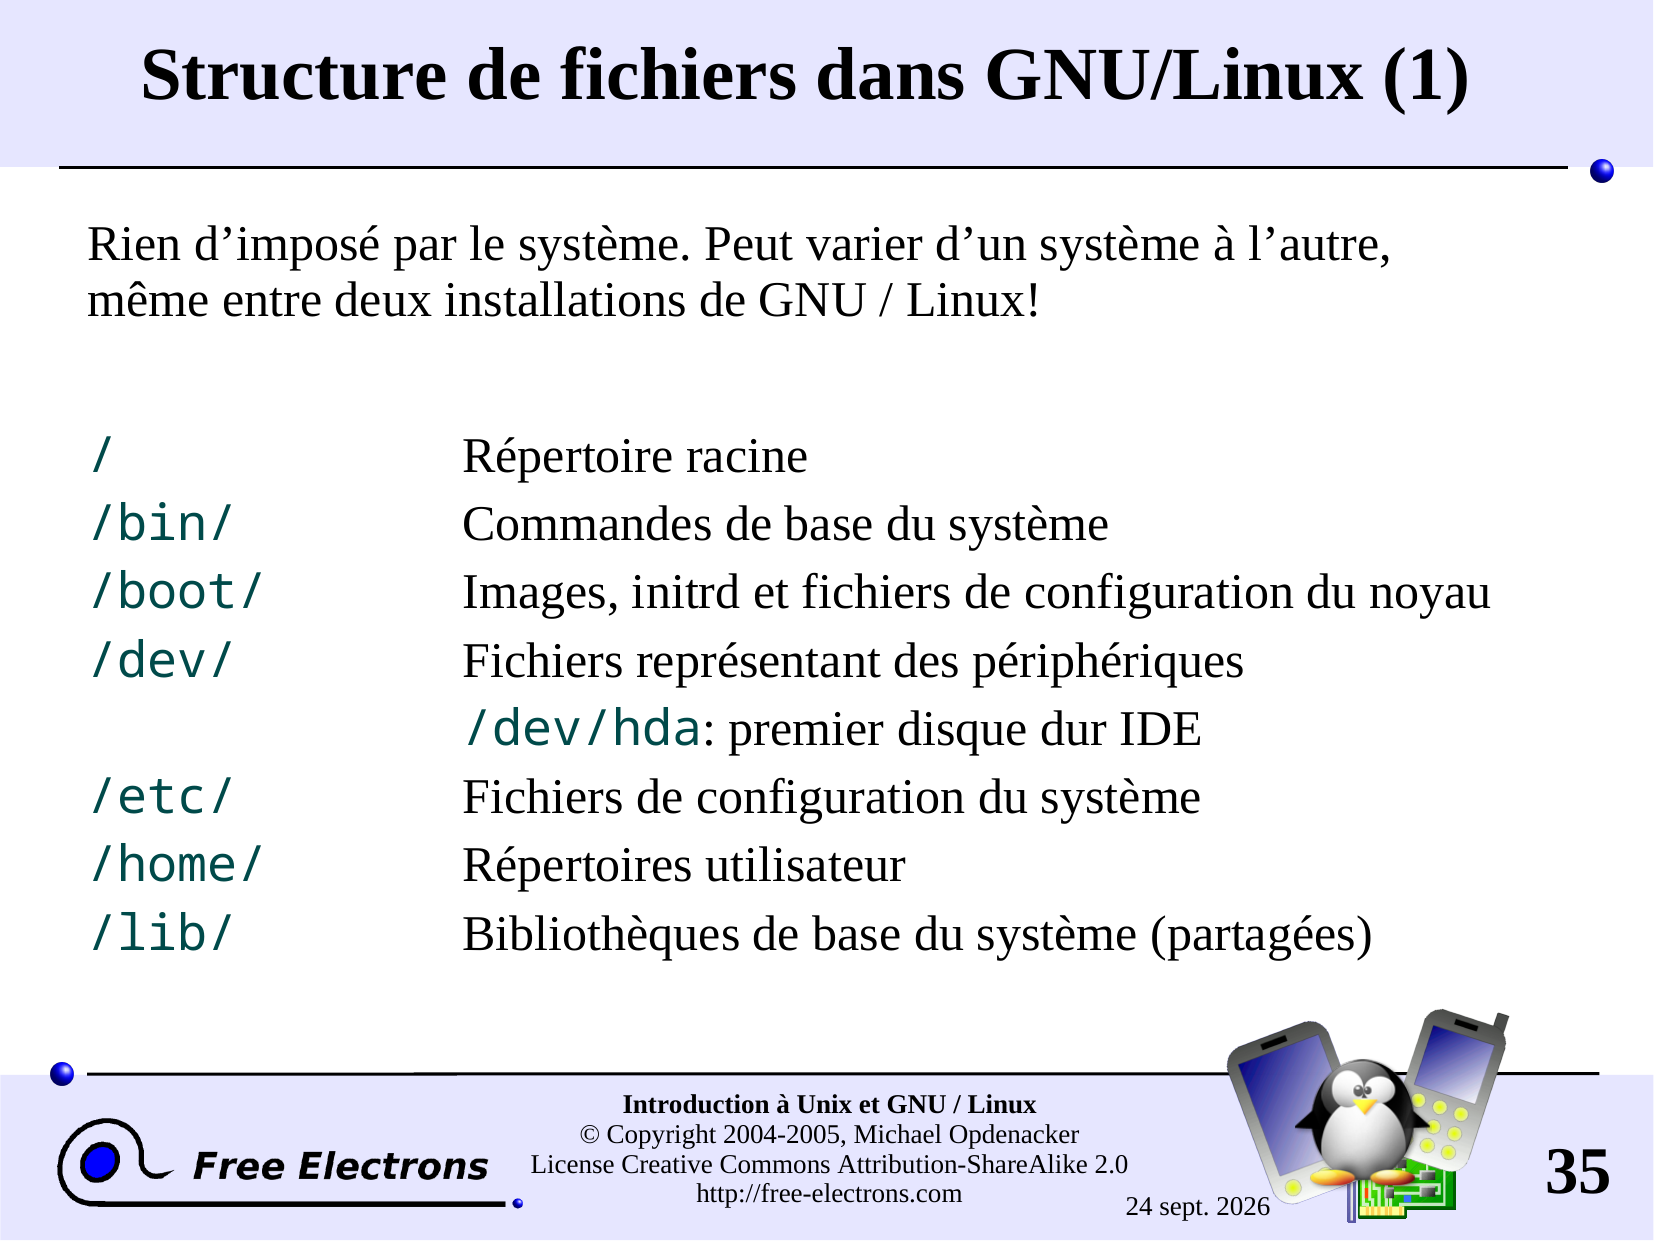

# Structure de fichiers dans GNU/Linux (1)
Rien d’imposé par le système. Peut varier d’un système à l’autre, même entre deux installations de GNU / Linux!
/					Répertoire racine
/bin/			Commandes de base du système
/boot/			Images, initrd et fichiers de configuration du noyau
/dev/			Fichiers représentant des périphériques
					/dev/hda: premier disque dur IDE
/etc/			Fichiers de configuration du système
/home/			Répertoires utilisateur
/lib/			Bibliothèques de base du système (partagées)